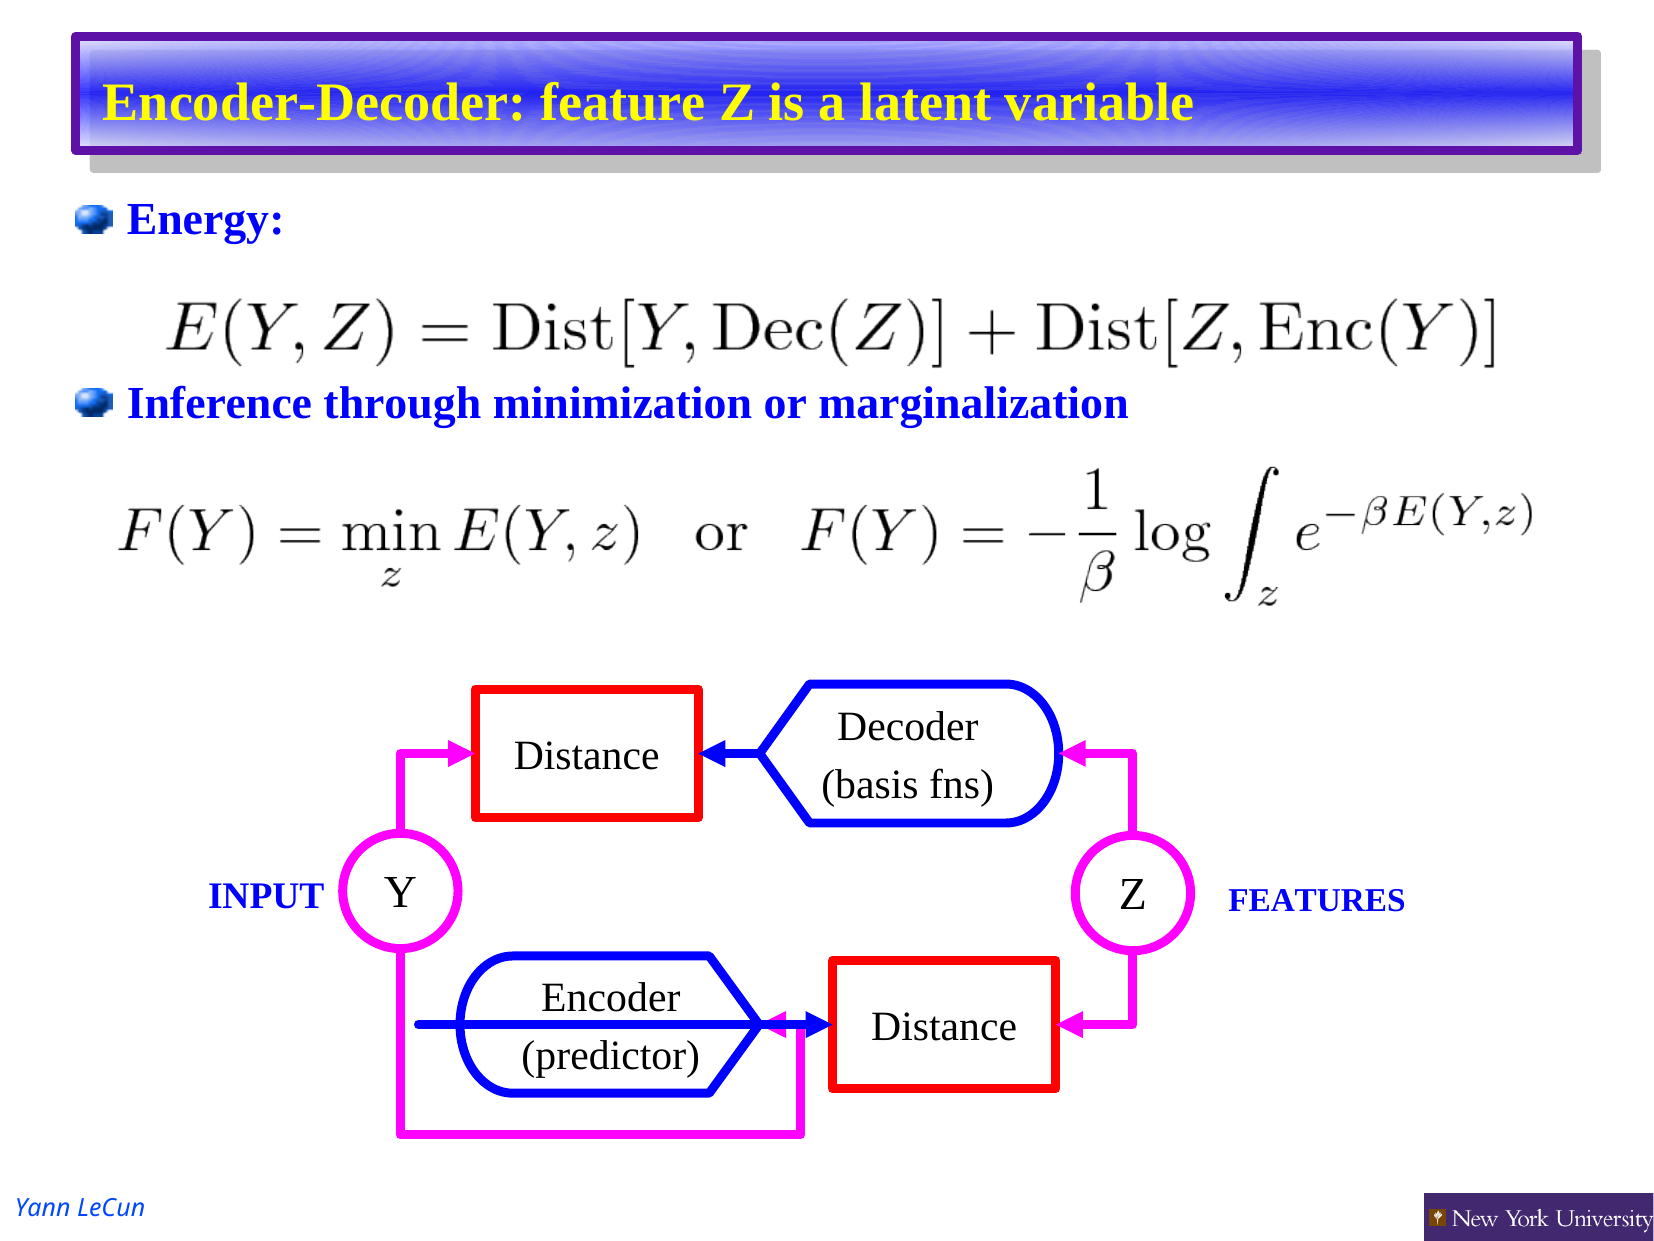

# Encoder-Decoder: feature Z is a latent variable
Energy:
Inference through minimization or marginalization
Decoder
(basis fns)
Distance
Y
Z
Encoder
(predictor)
Distance
INPUT
FEATURES